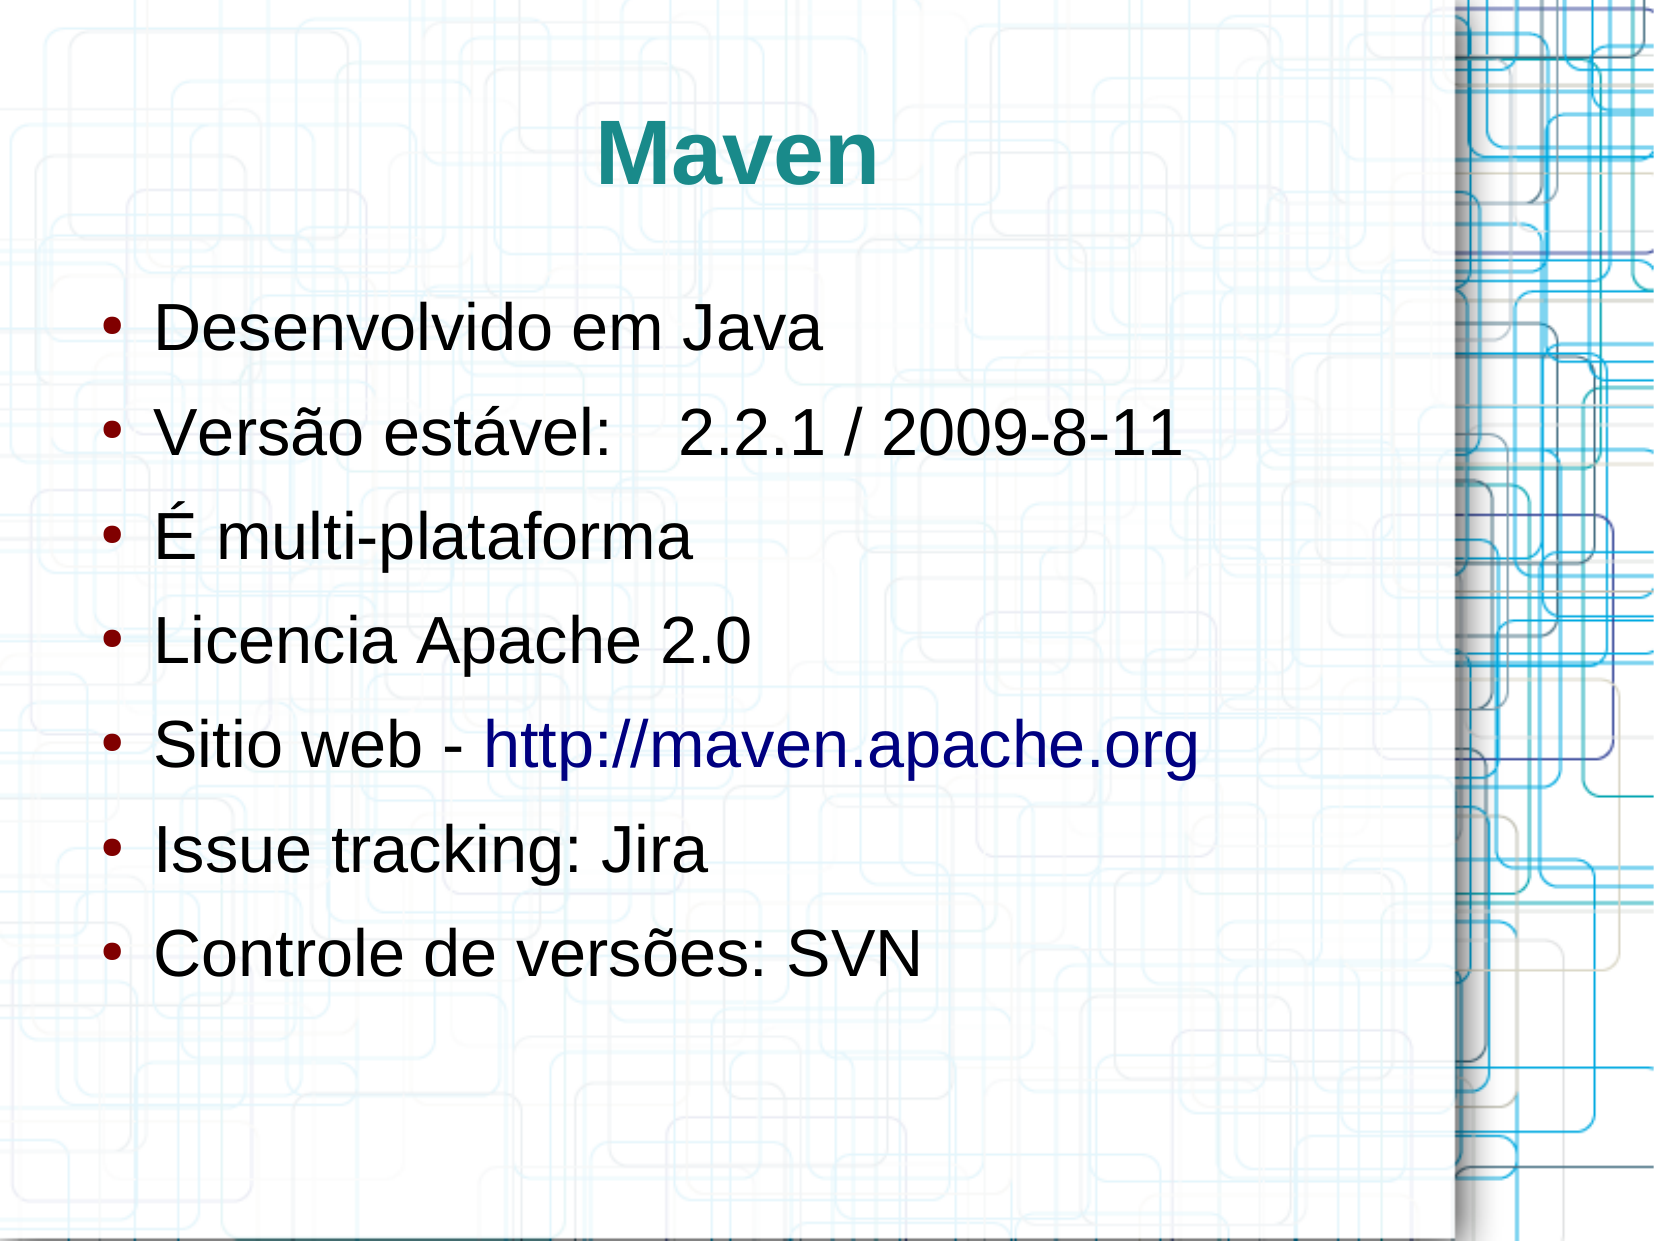

# Maven
Desenvolvido em Java
Versão estável: 	2.2.1 / 2009-8-11
É multi-plataforma
Licencia Apache 2.0
Sitio web - http://maven.apache.org
Issue tracking: Jira
Controle de versões: SVN